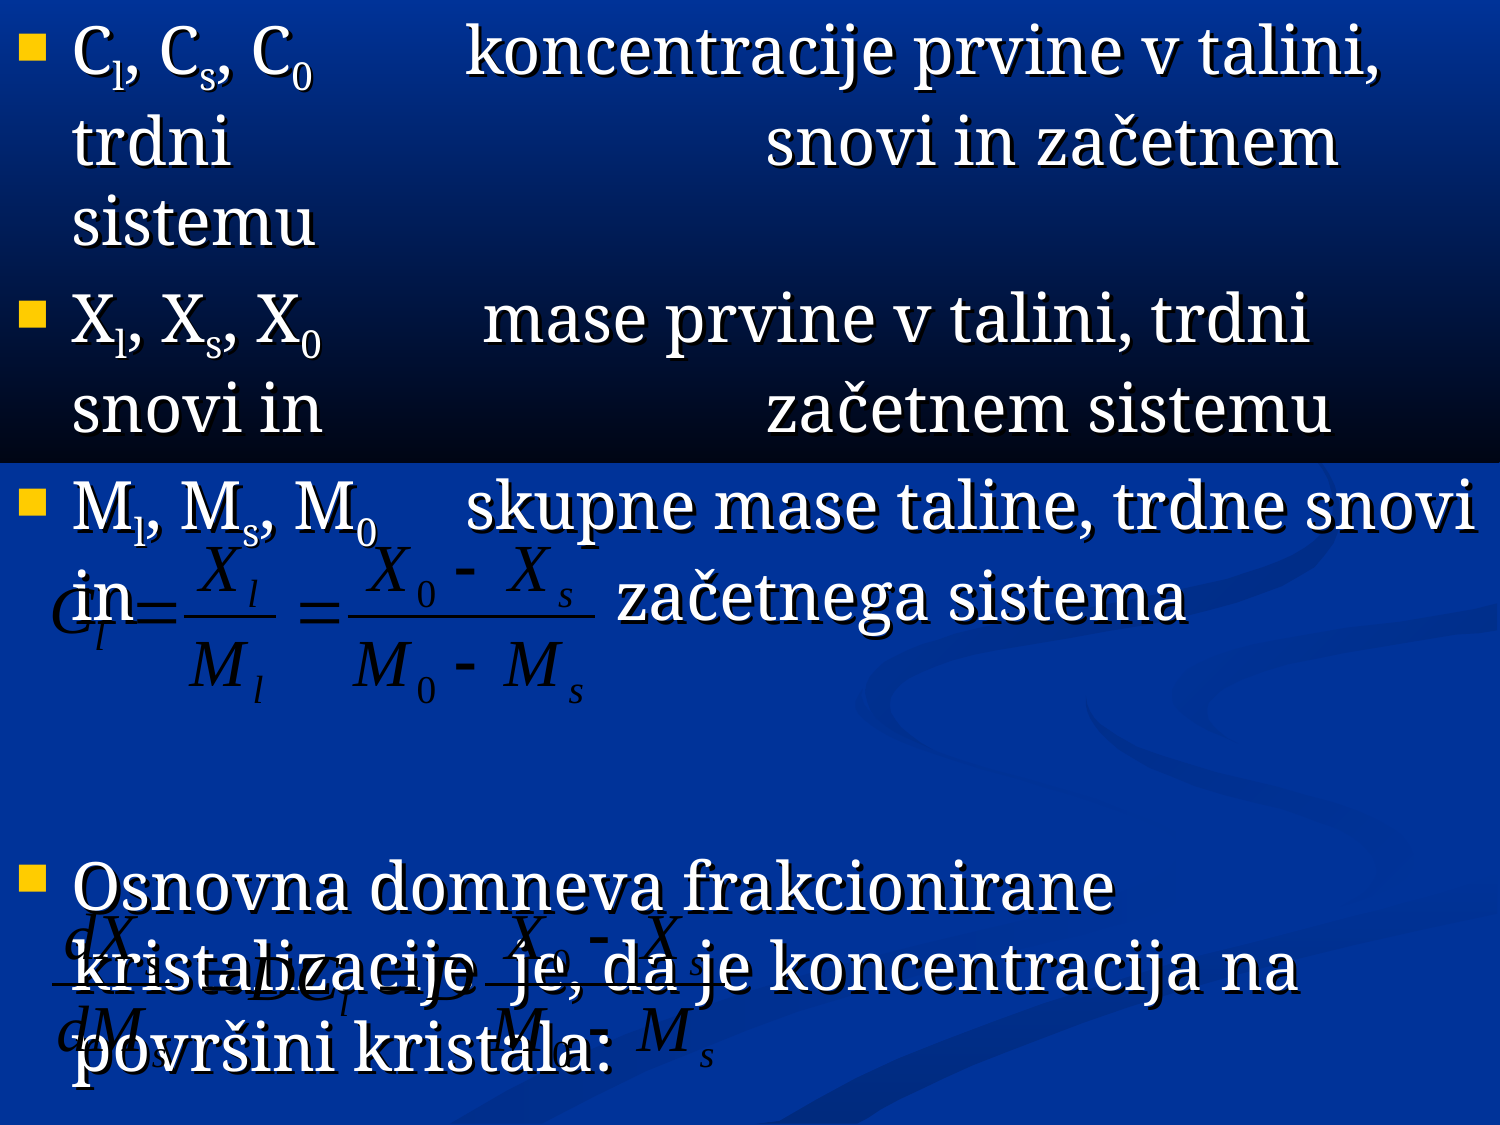

# Cl, Cs, C0		koncentracije prvine v talini, trdni 				snovi in začetnem sistemu
Xl, Xs, X0 	 mase prvine v talini, trdni snovi in 			začetnem sistemu
Ml, Ms, M0 	skupne mase taline, trdne snovi in 				začetnega sistema
Osnovna domneva frakcionirane kristalizacije je, da je koncentracija na površini kristala: